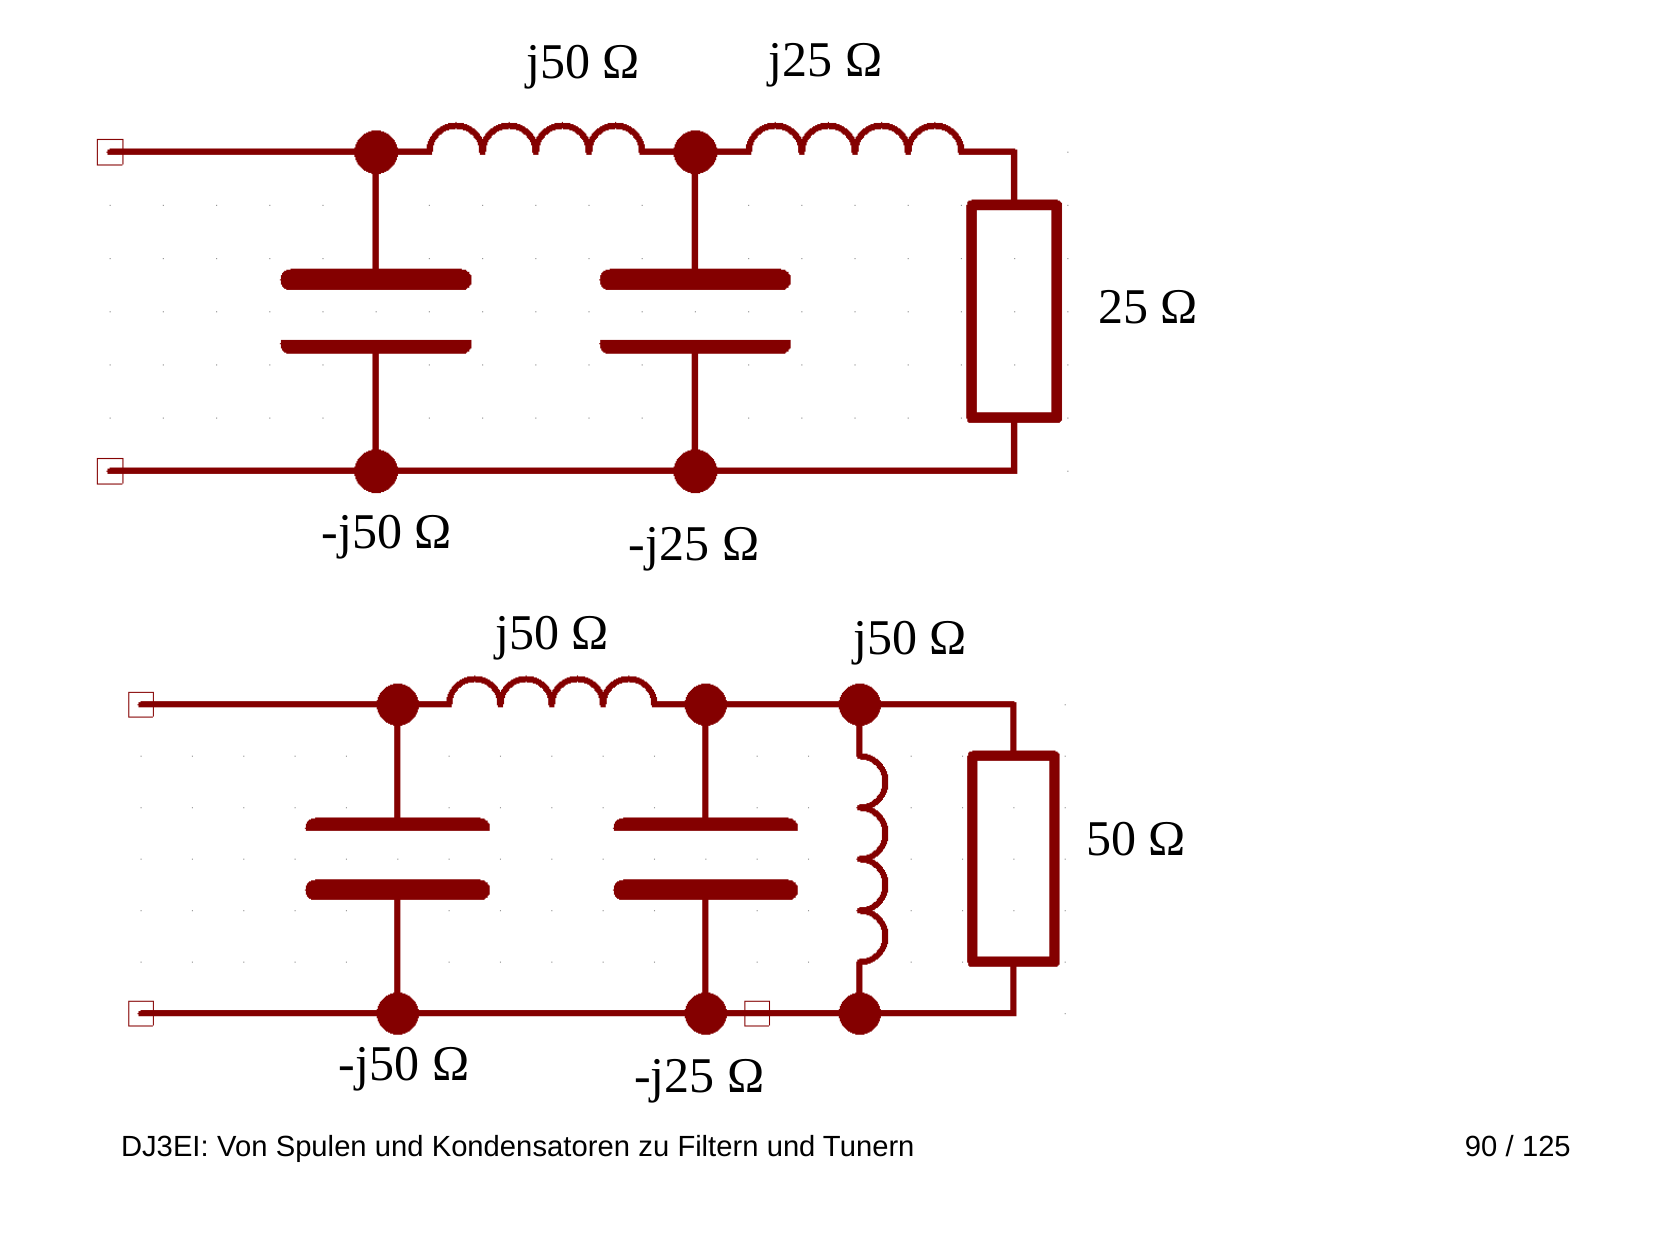

j25 Ω
j50 Ω
25 Ω
-j50 Ω
-j25 Ω
j50 Ω
j50 Ω
50 Ω
-j50 Ω
-j25 Ω